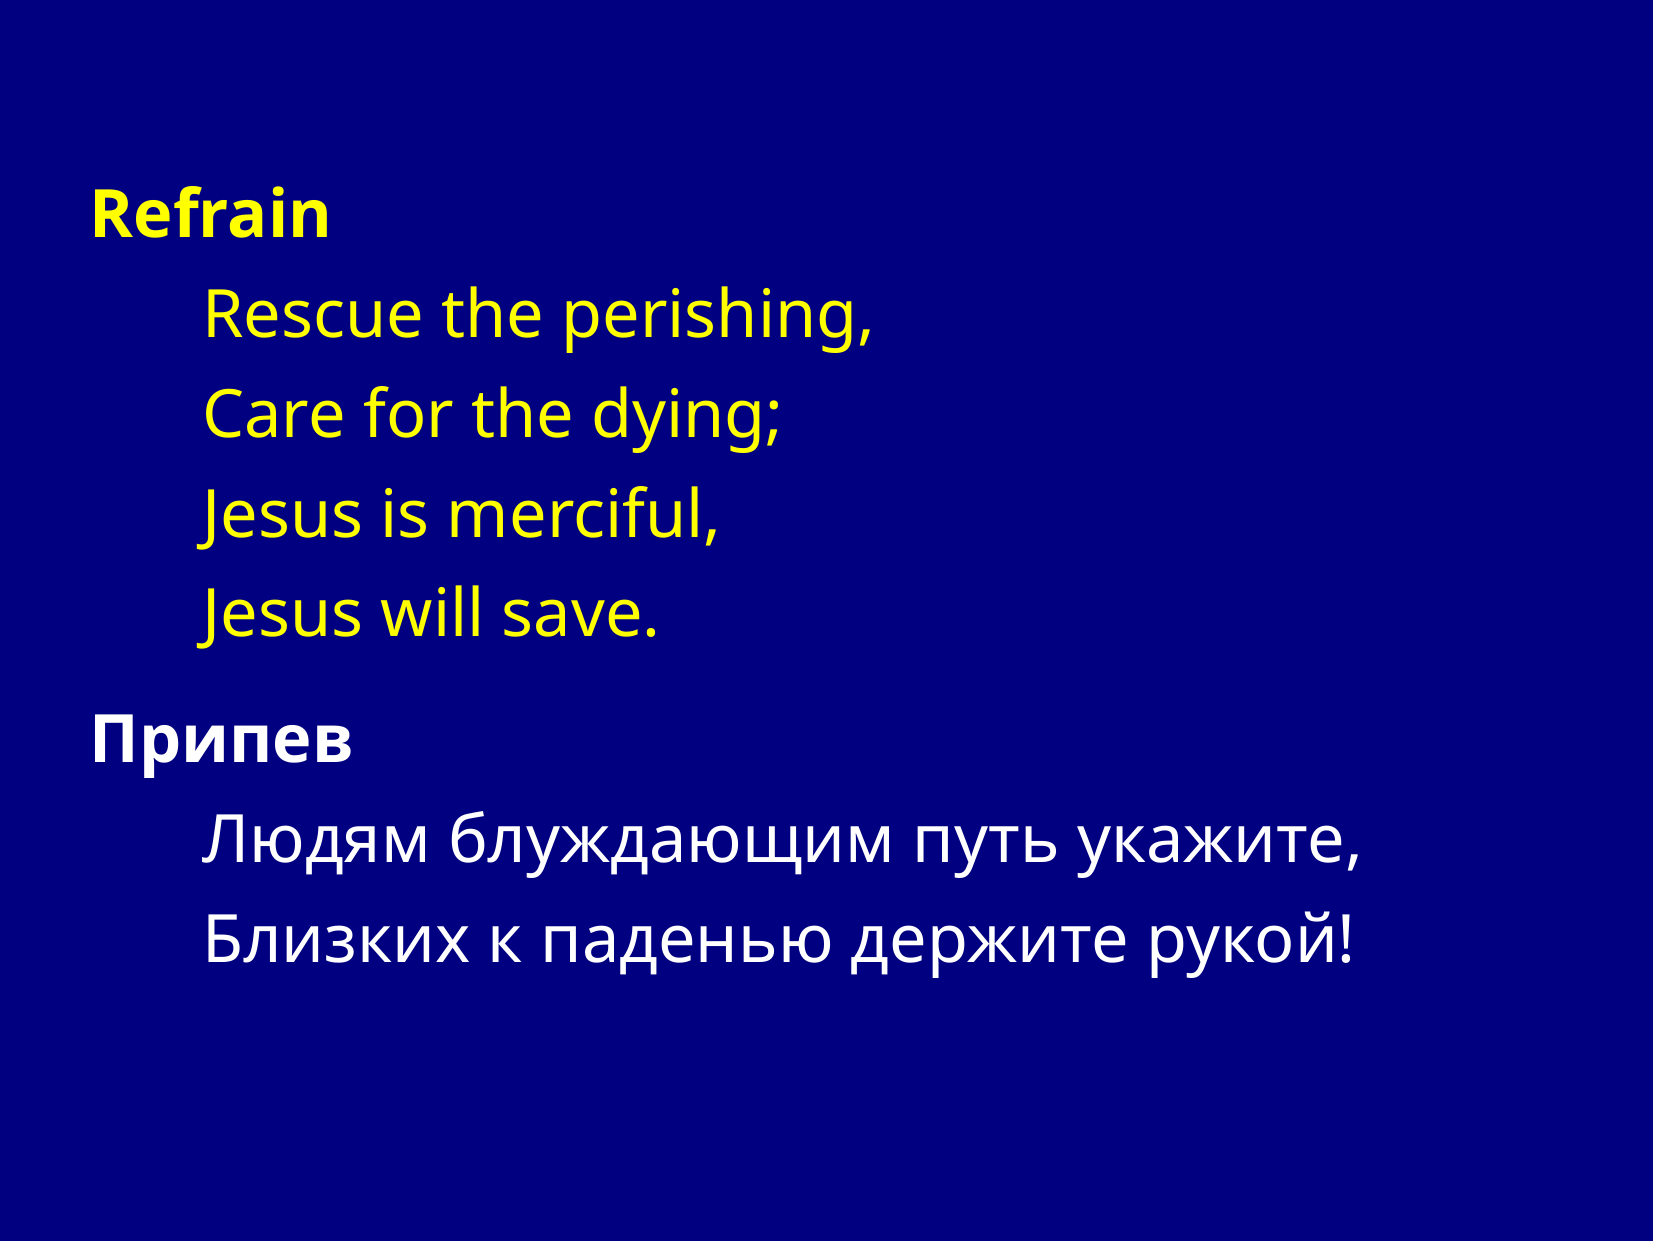

Refrain
	Rescue the perishing,
	Care for the dying;
	Jesus is merciful,
	Jesus will save.
Припев
	Людям блуждающим путь укажите,
	Близких к паденью держите рукой!